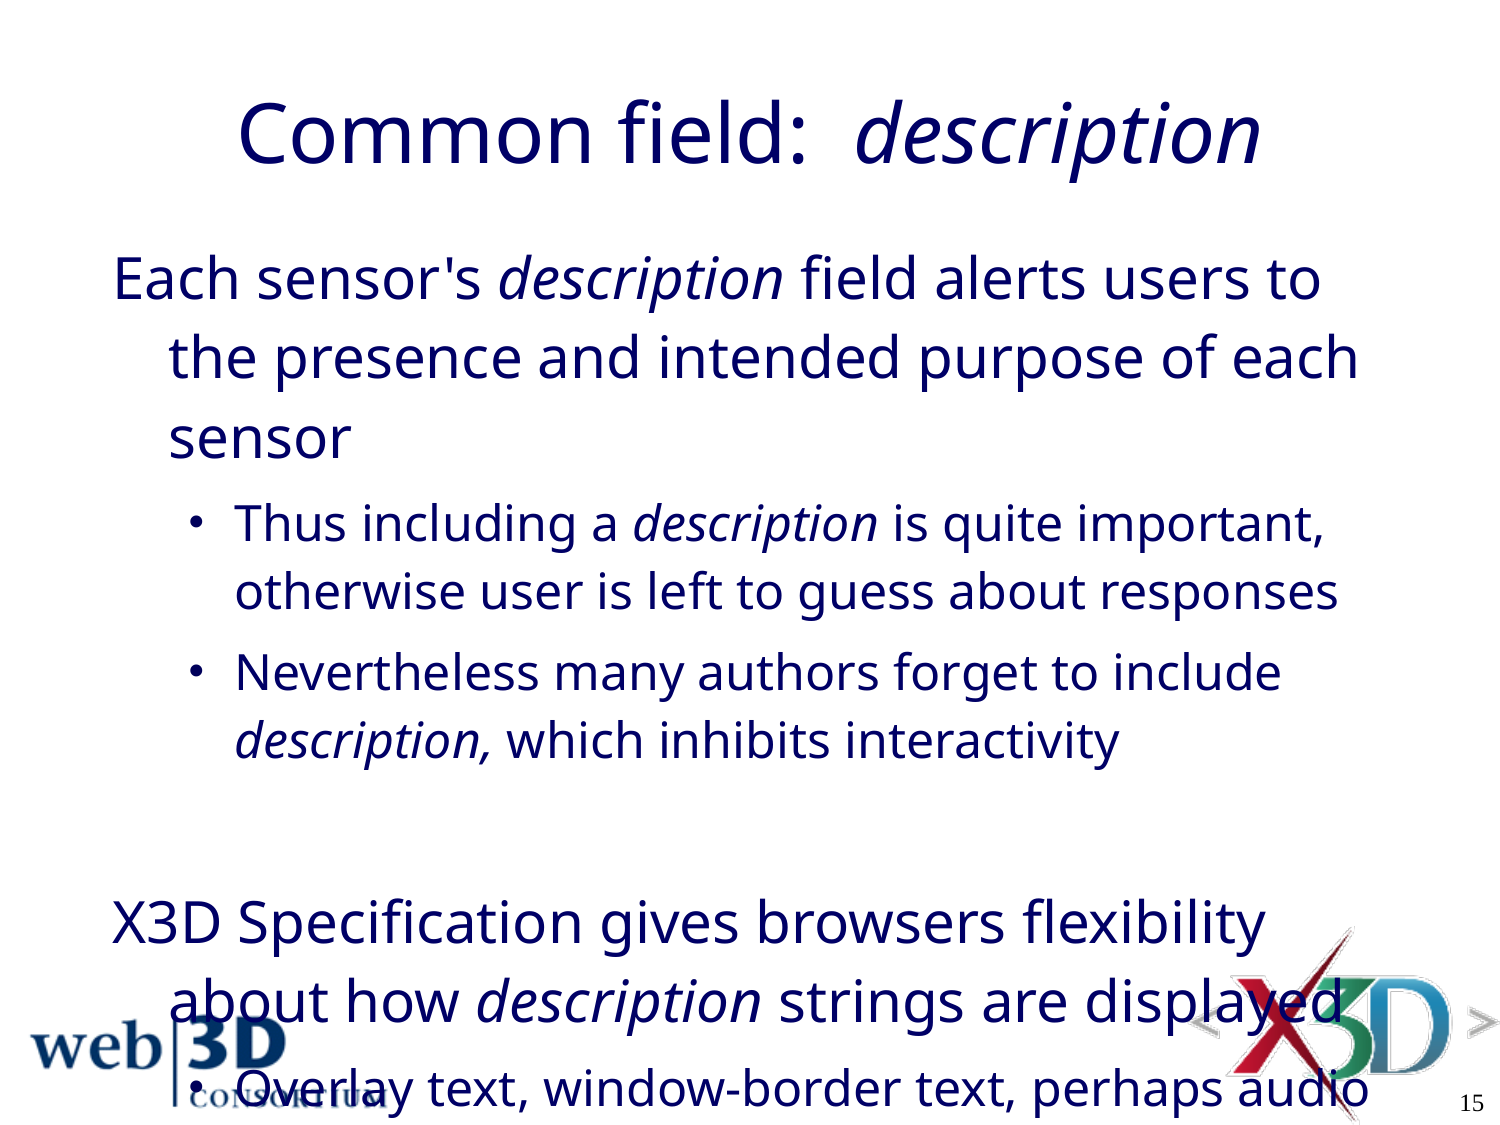

# Common field: description
Each sensor's description field alerts users to the presence and intended purpose of each sensor
Thus including a description is quite important, otherwise user is left to guess about responses
Nevertheless many authors forget to include description, which inhibits interactivity
X3D Specification gives browsers flexibility about how description strings are displayed
Overlay text, window-border text, perhaps audio